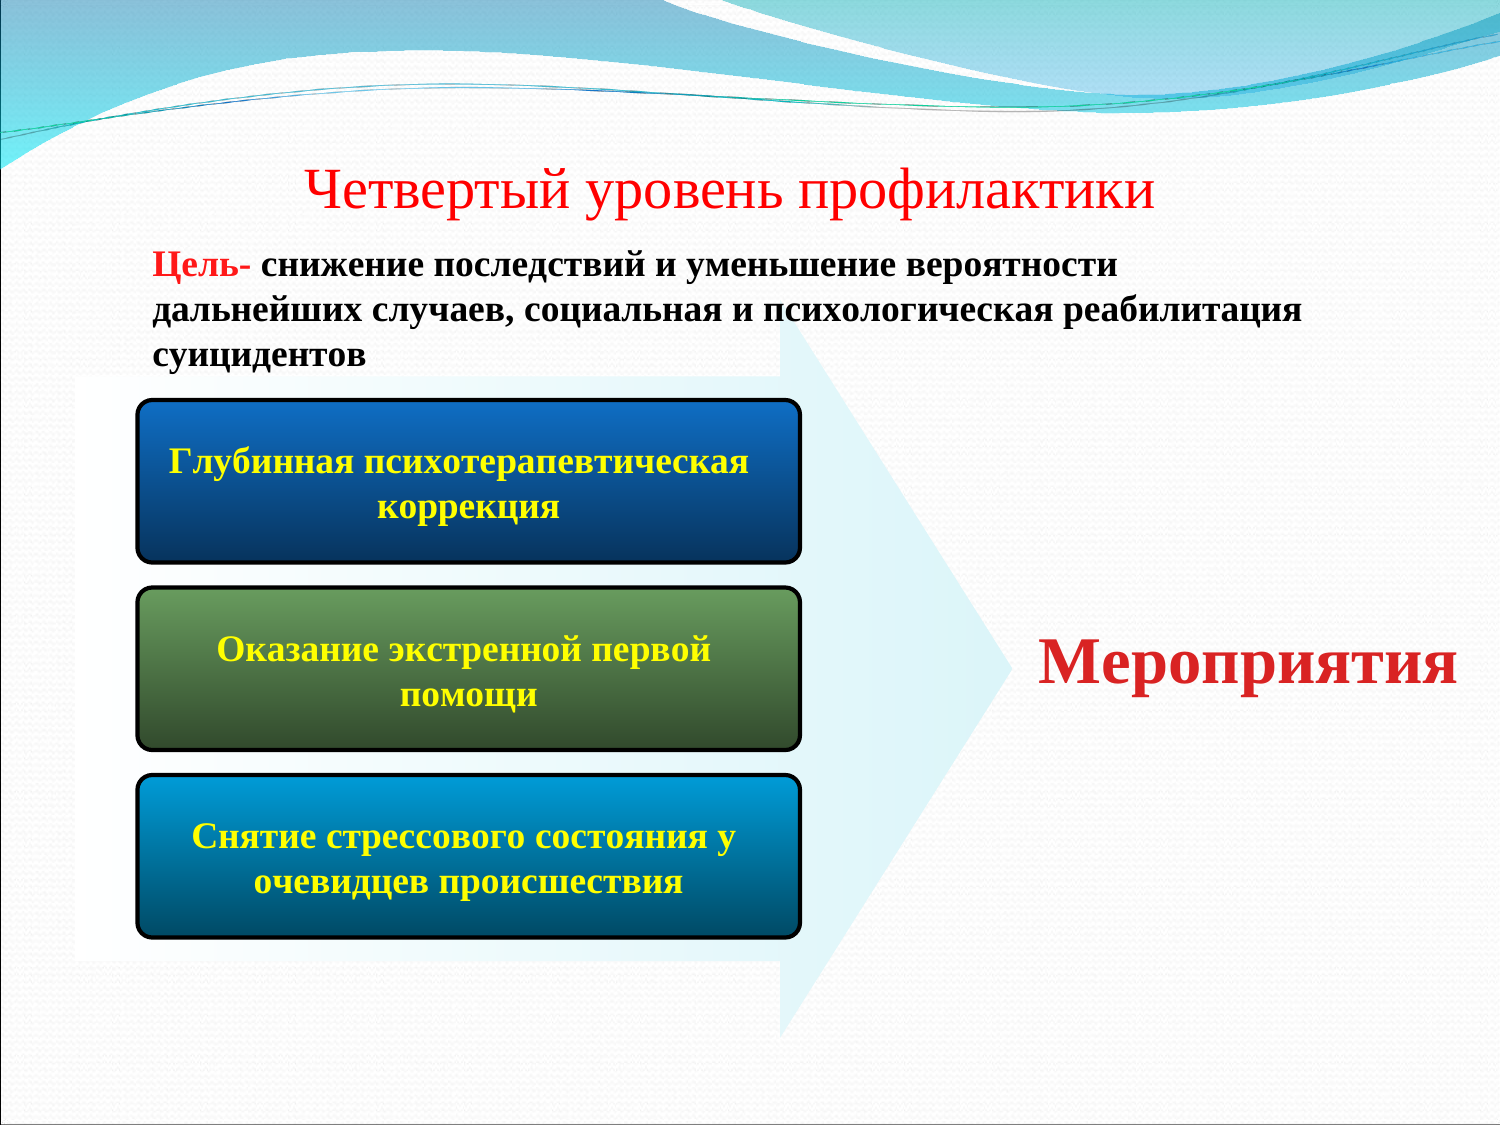

# Четвертый уровень профилактики
Цель- снижение последствий и уменьшение вероятности дальнейших случаев, социальная и психологическая реабилитация суицидентов
Глубинная психотерапевтическая
коррекция
Мероприятия
Оказание экстренной первой
помощи
Снятие стрессового состояния у
очевидцев происшествия